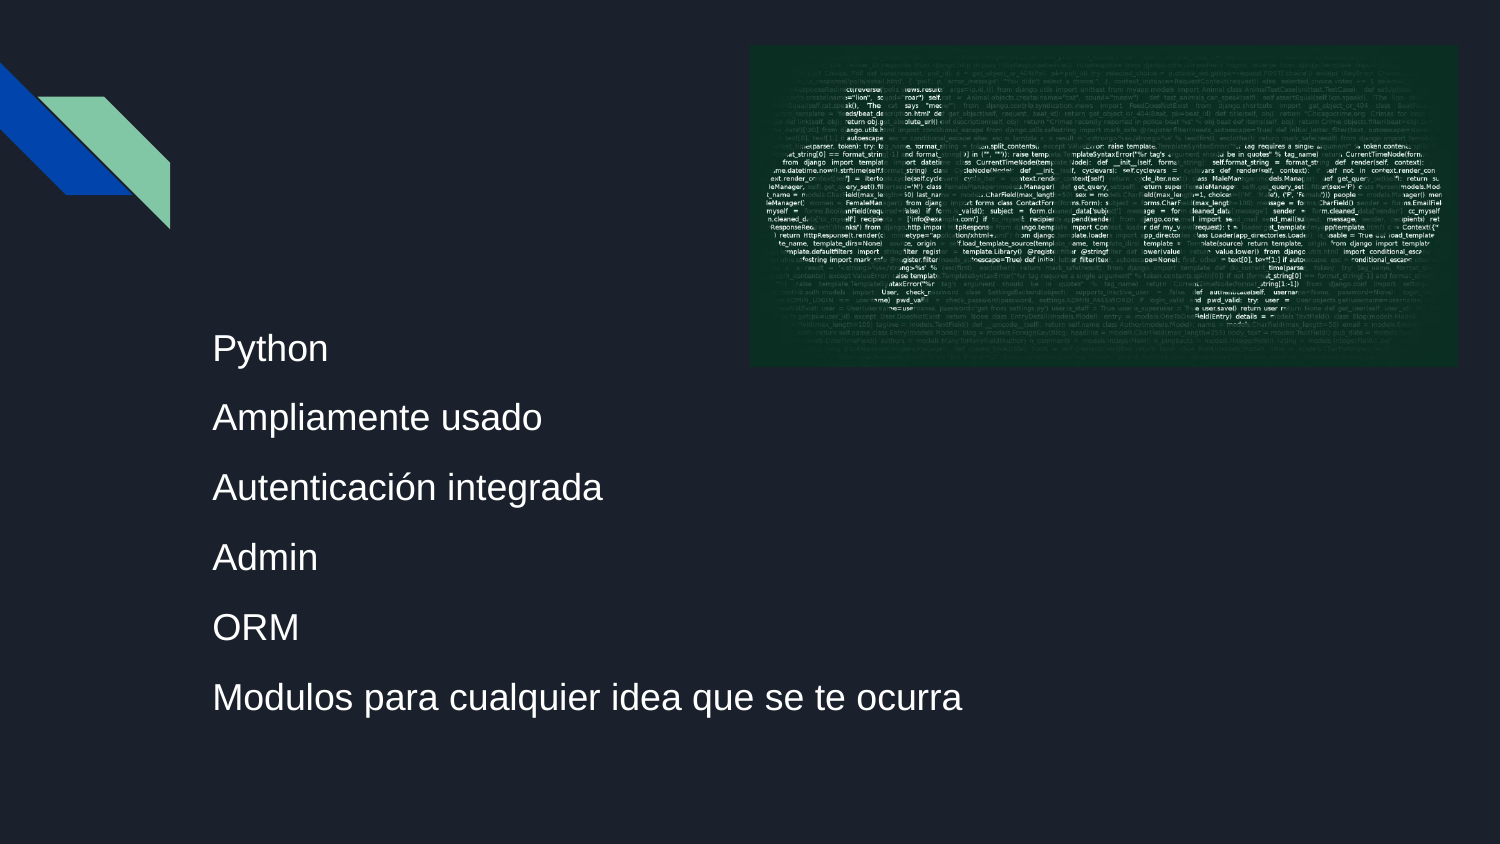

# Python
Ampliamente usado
Autenticación integrada
Admin
ORM
Modulos para cualquier idea que se te ocurra